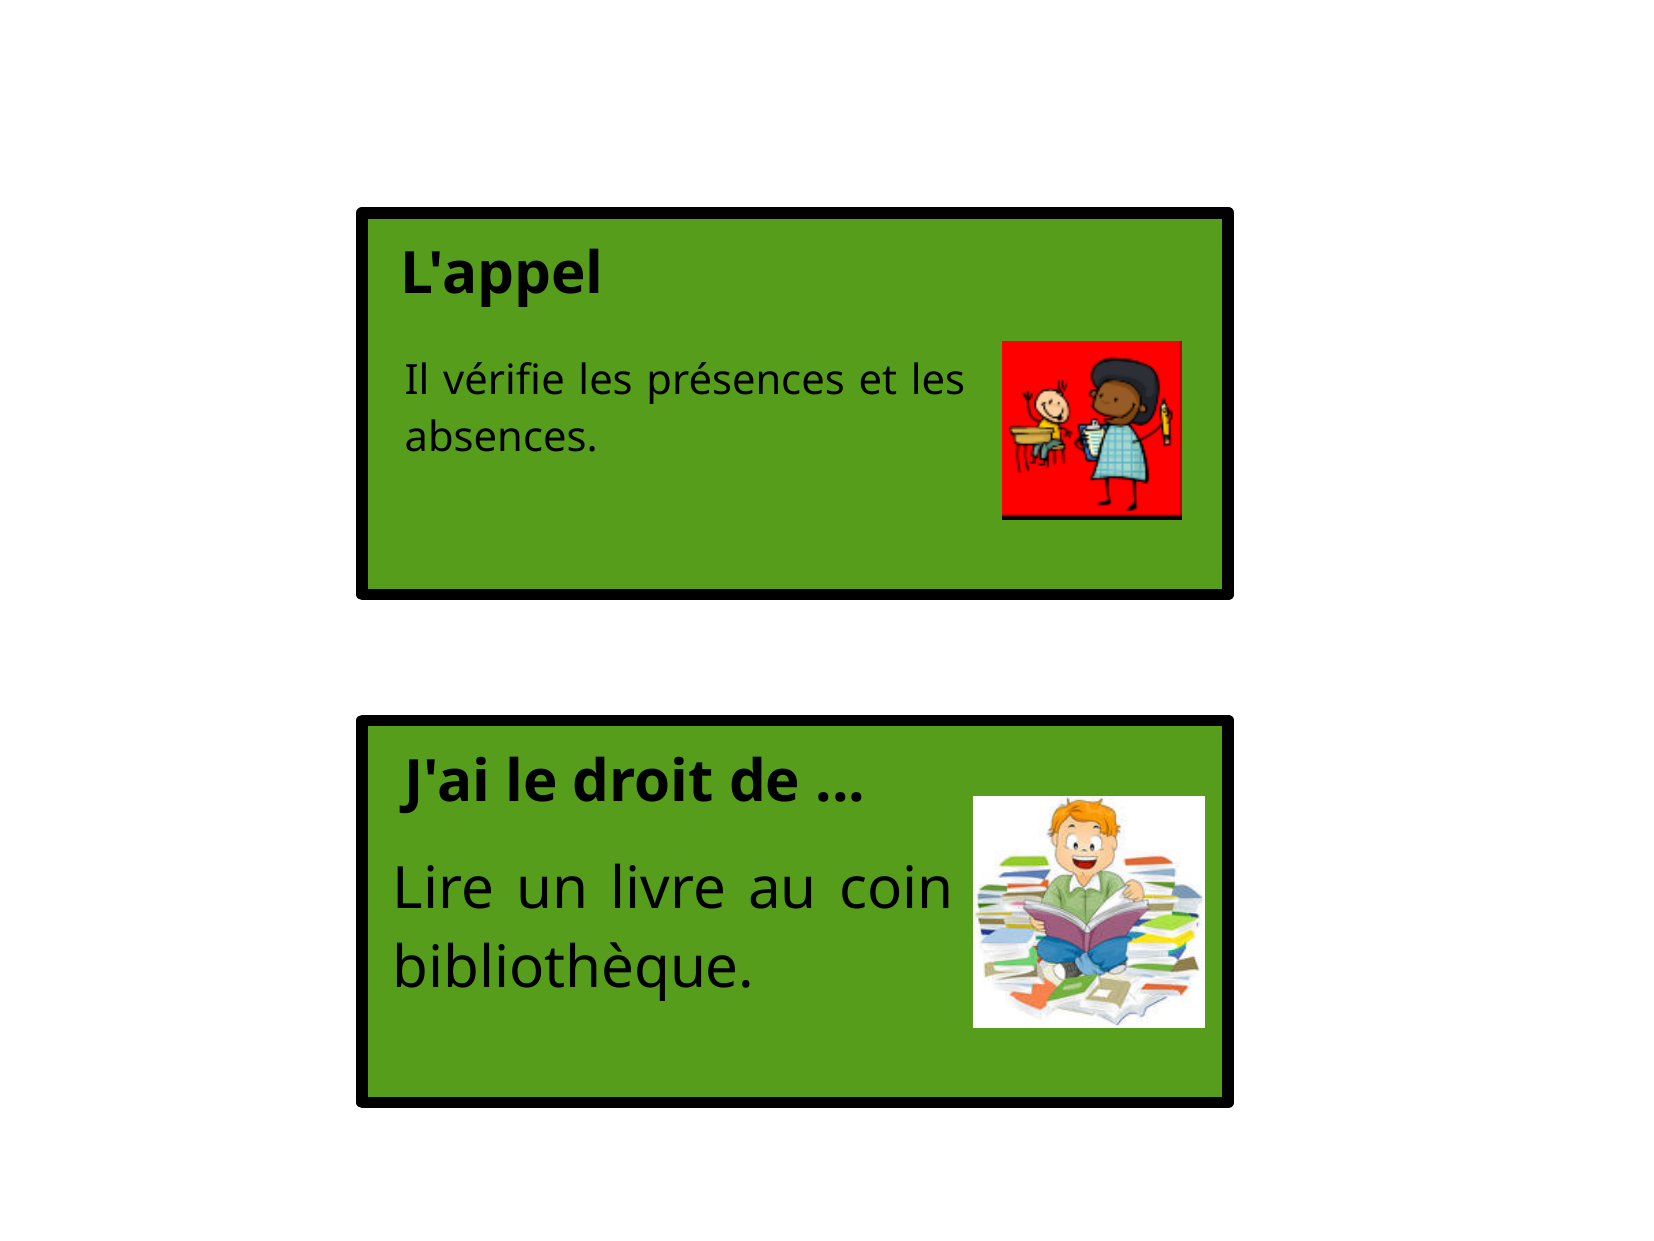

L'appel
Il vérifie les présences et les absences.
J'ai le droit de ...
Lire un livre au coin bibliothèque.